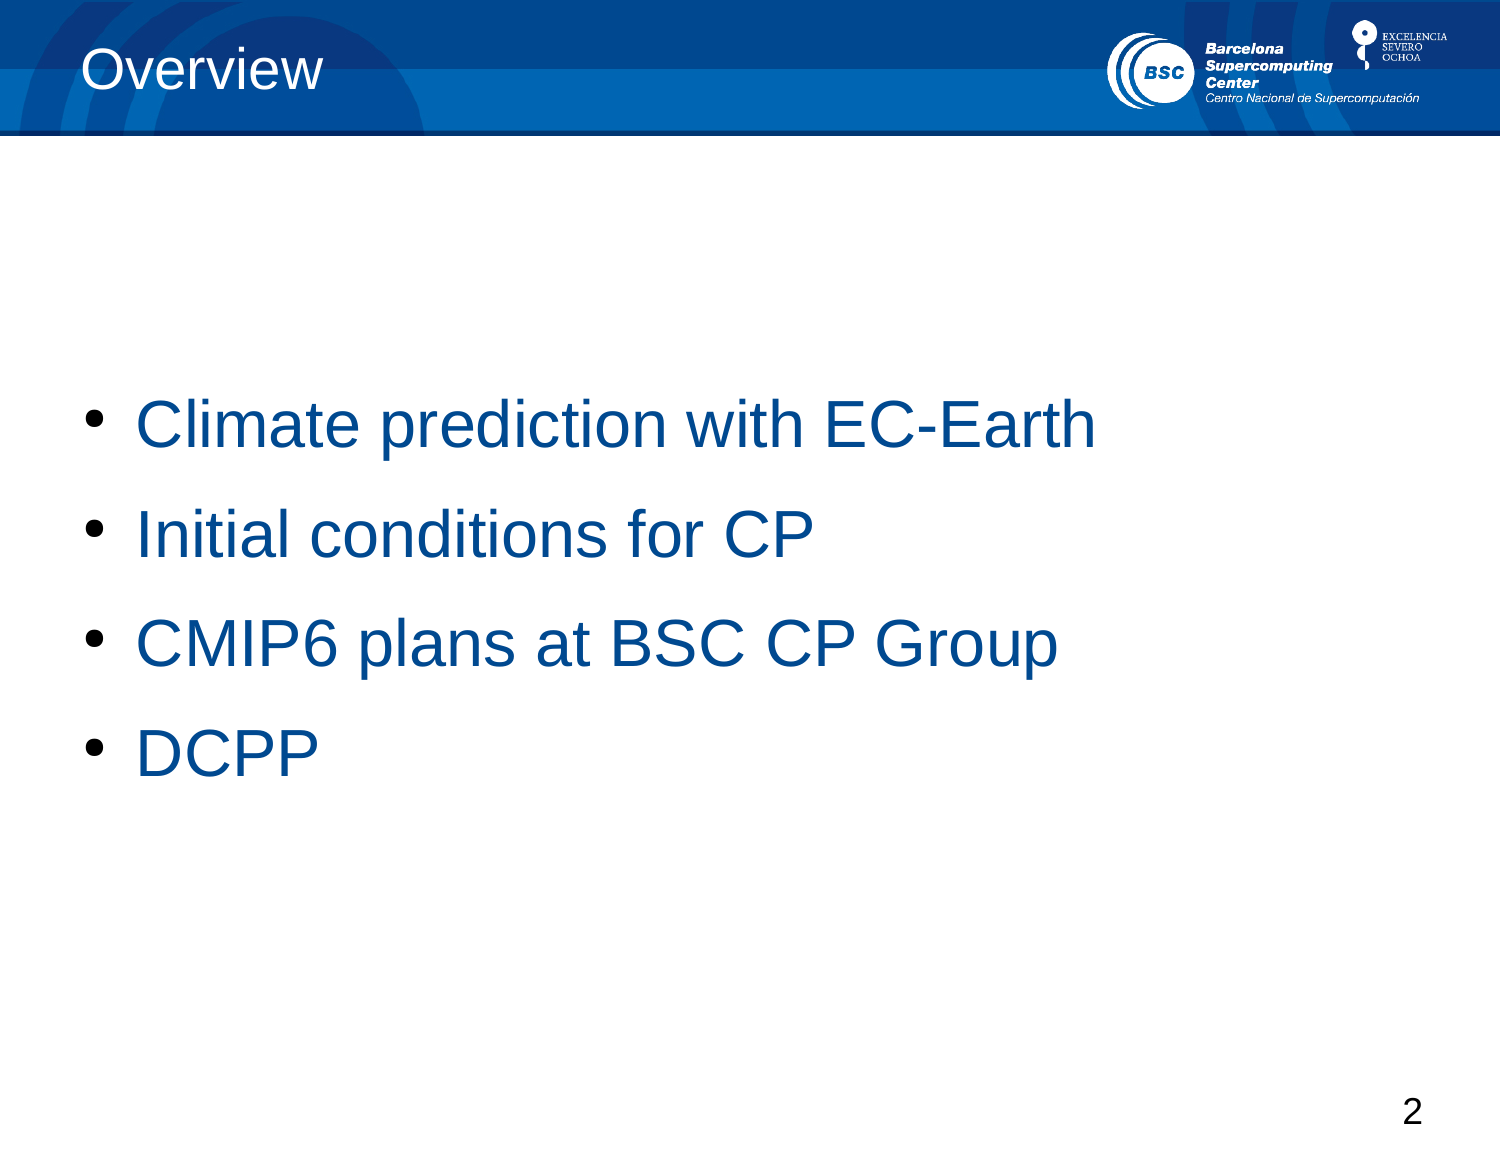

Overview
# Climate prediction with EC-Earth
Initial conditions for CP
CMIP6 plans at BSC CP Group
DCPP